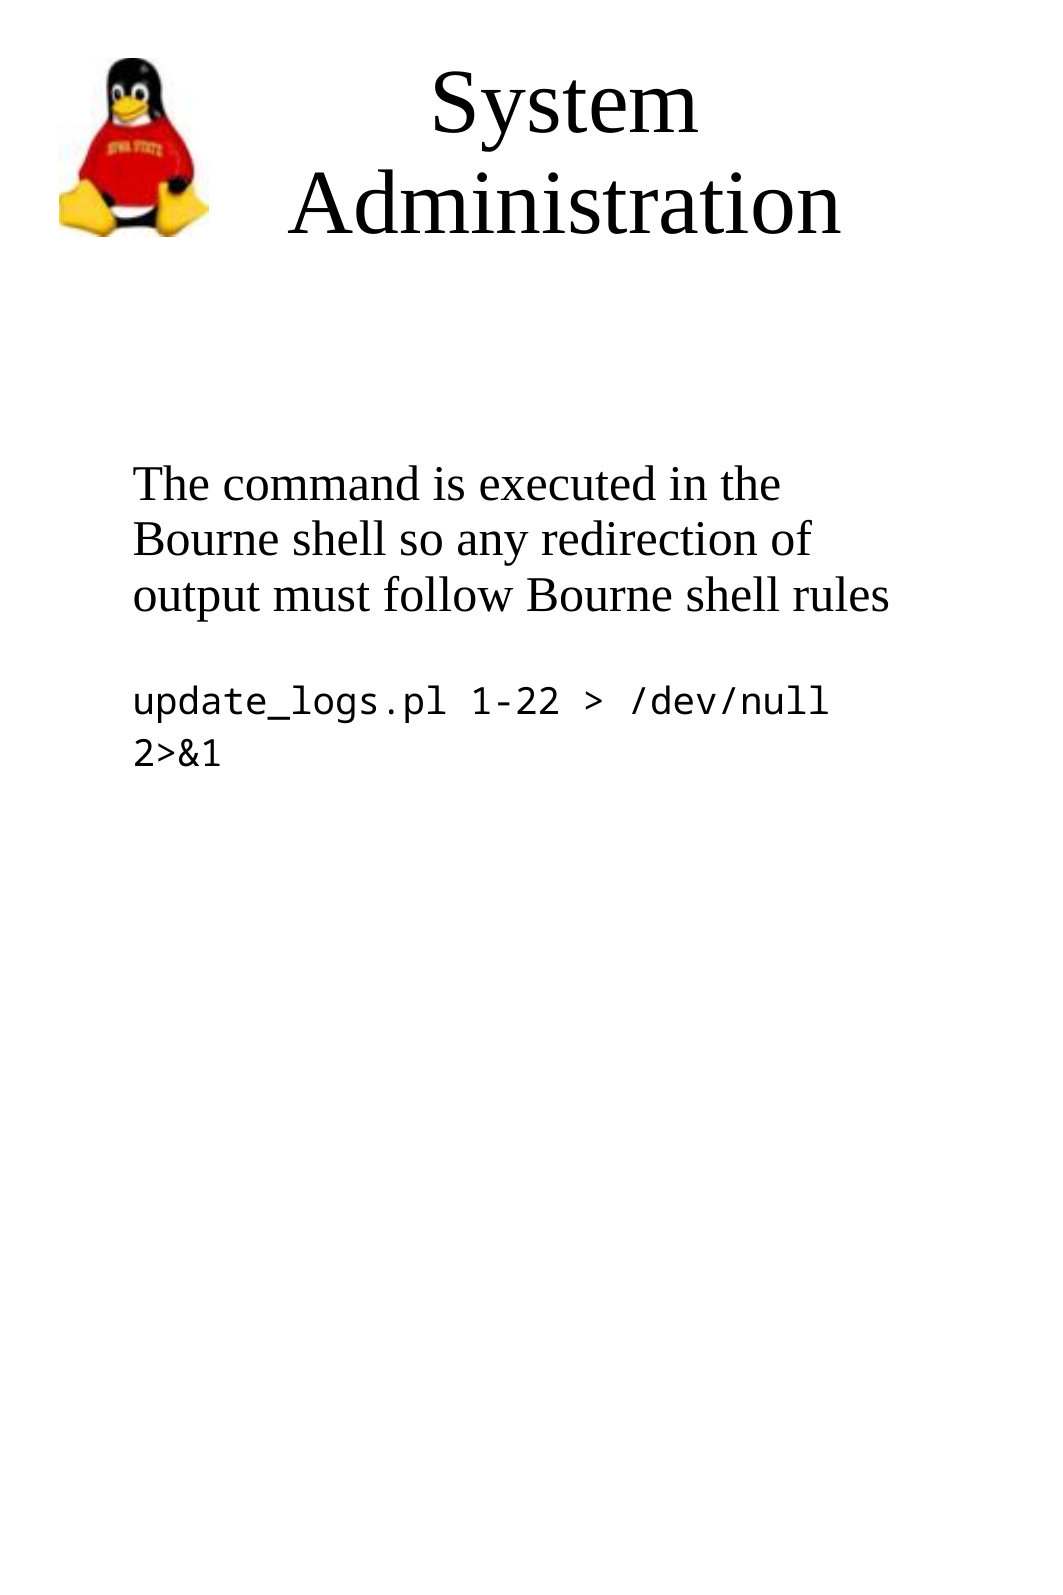

# System Administration
The command is executed in the Bourne shell so any redirection of output must follow Bourne shell rules
update_logs.pl 1-22 > /dev/null 2>&1